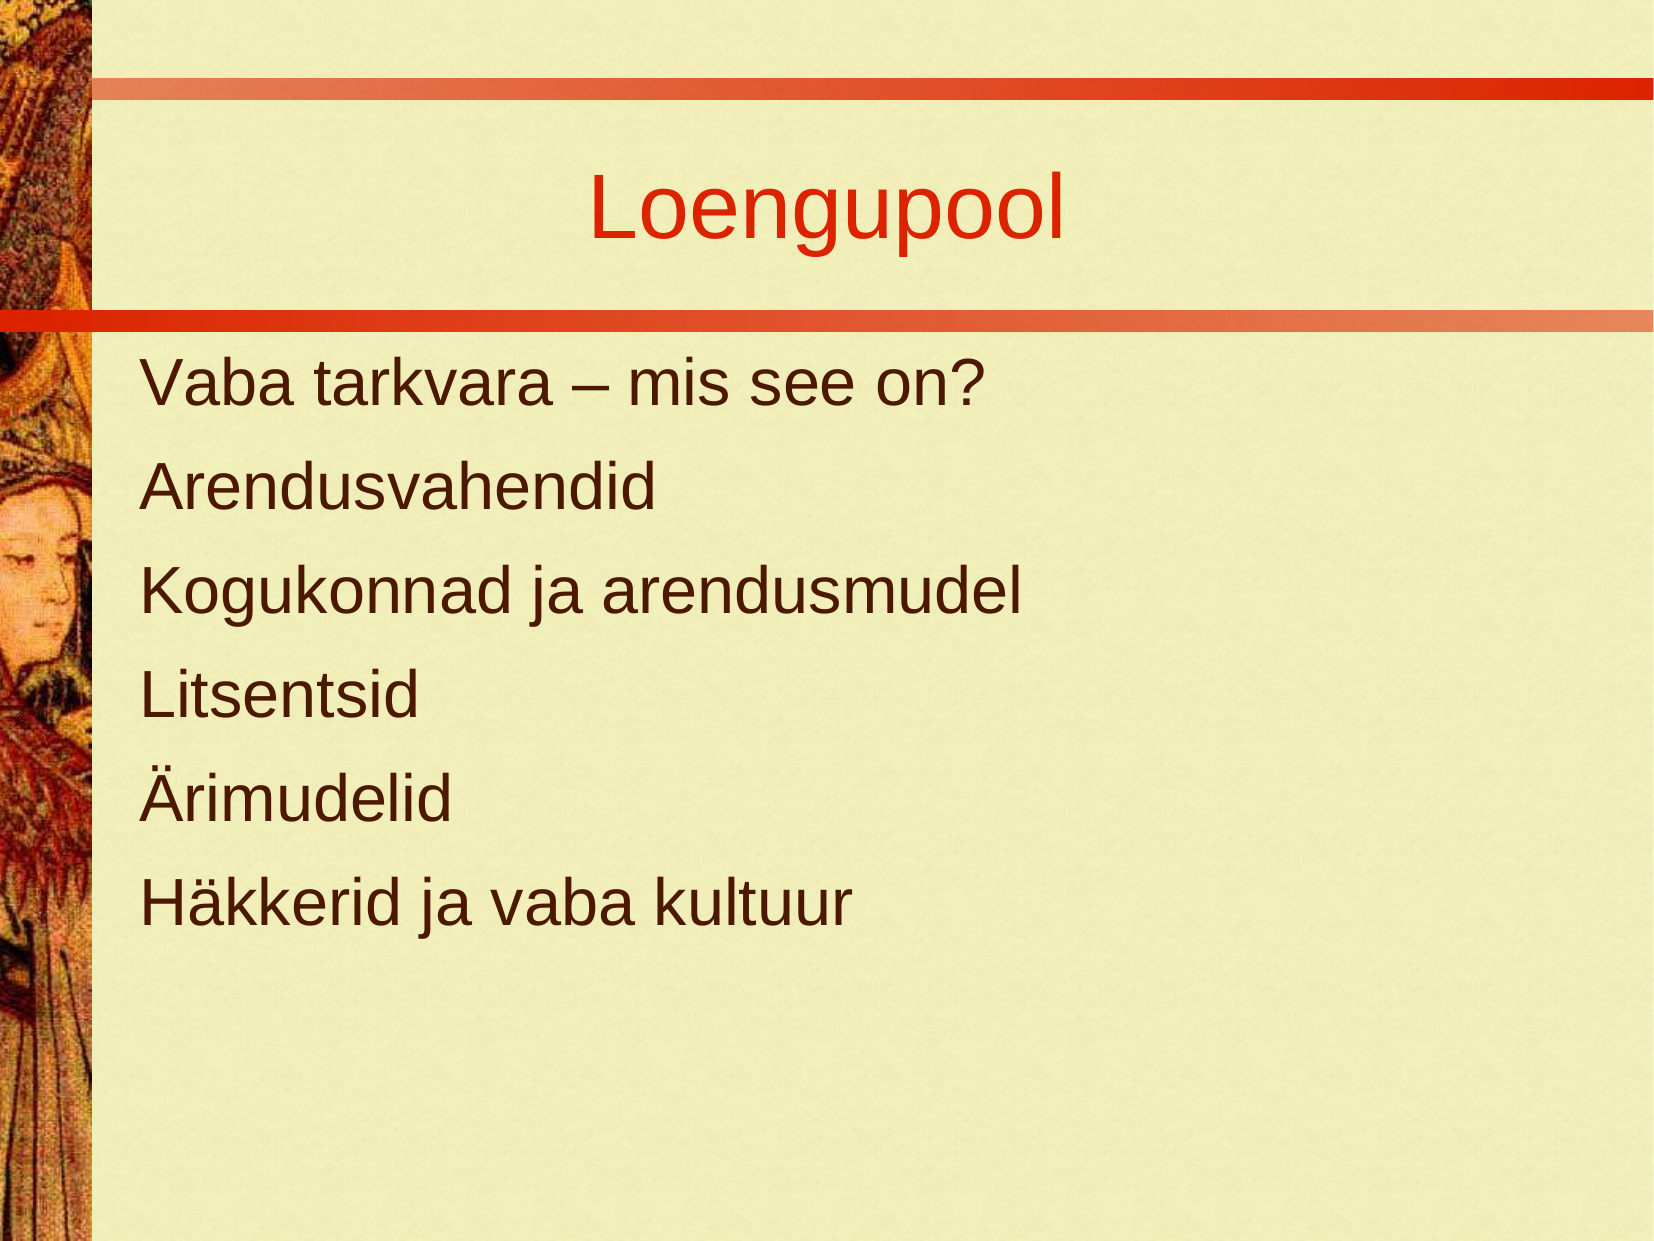

# Loengupool
Vaba tarkvara – mis see on?
Arendusvahendid
Kogukonnad ja arendusmudel
Litsentsid
Ärimudelid
Häkkerid ja vaba kultuur